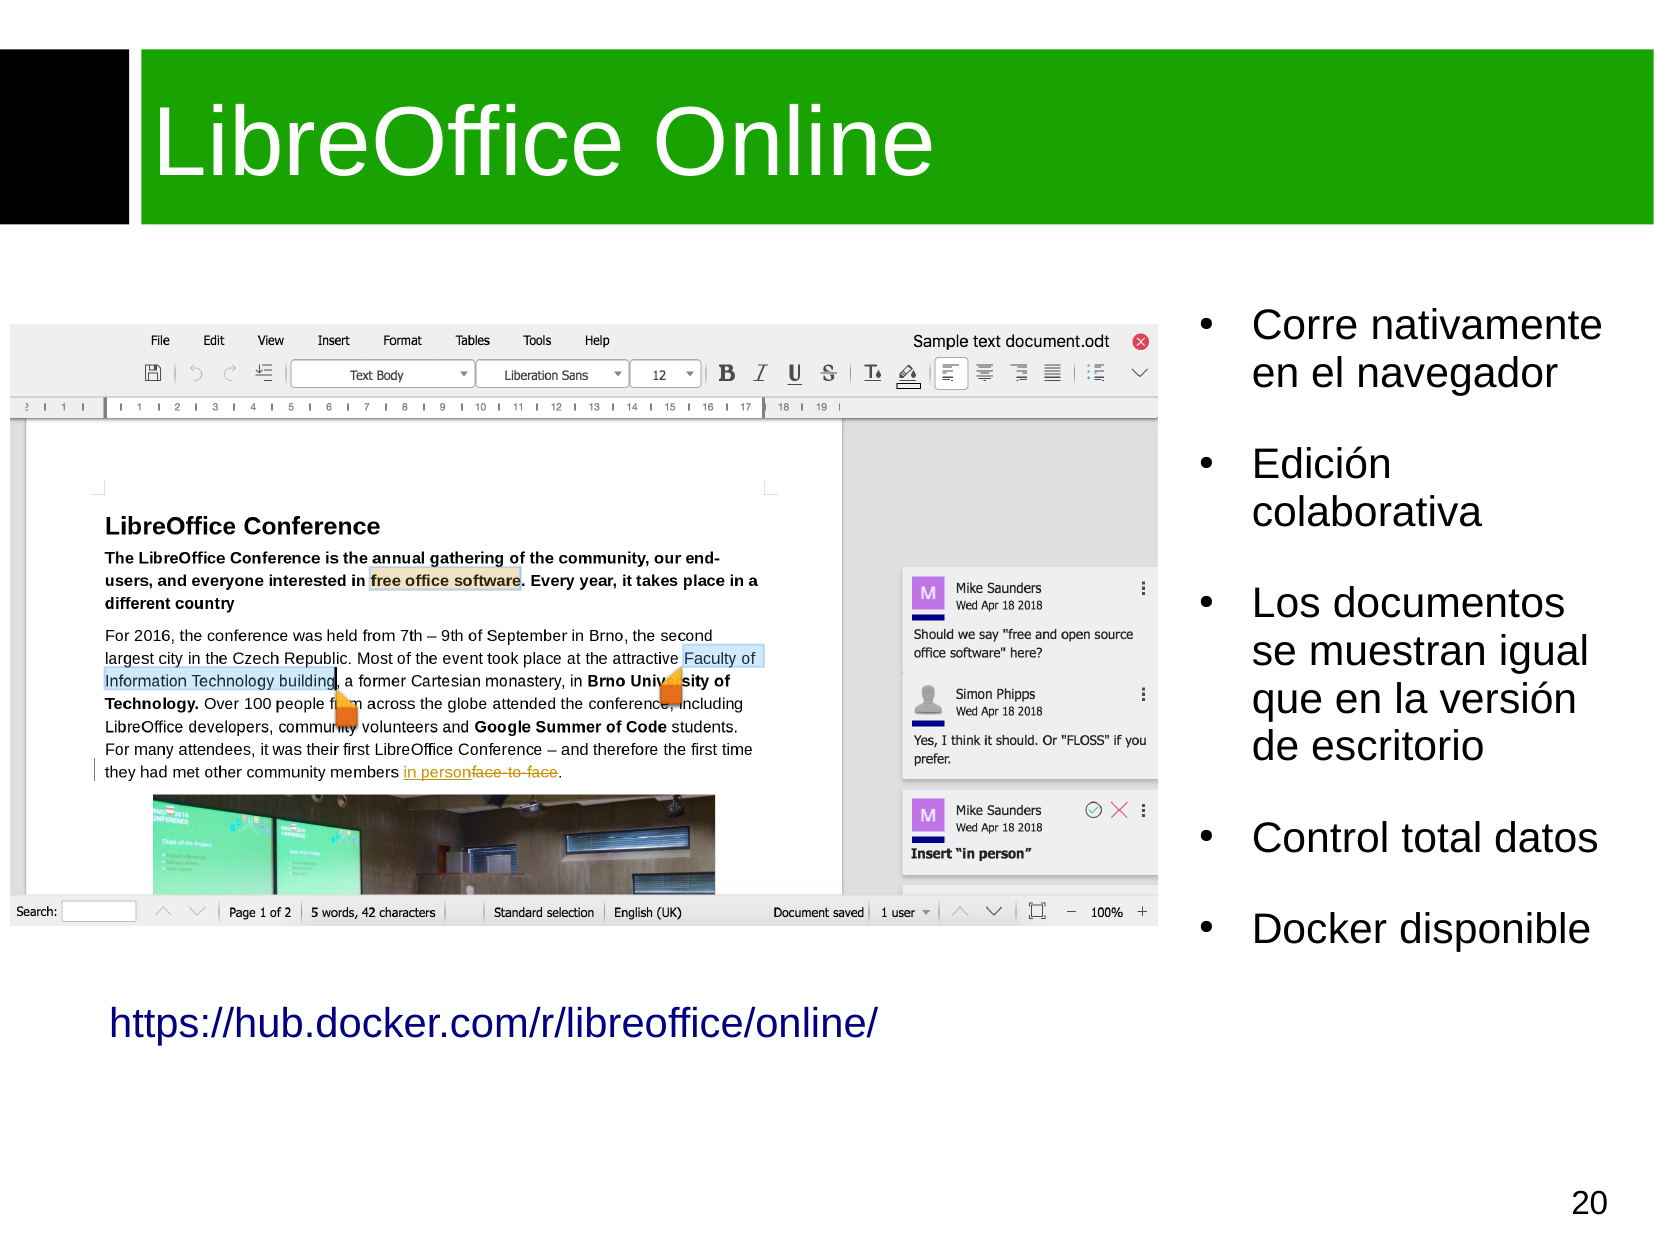

# LibreOffice Online
Corre nativamente en el navegador
Edición colaborativa
Los documentos se muestran igual que en la versión de escritorio
Control total datos
Docker disponible
https://hub.docker.com/r/libreoffice/online/